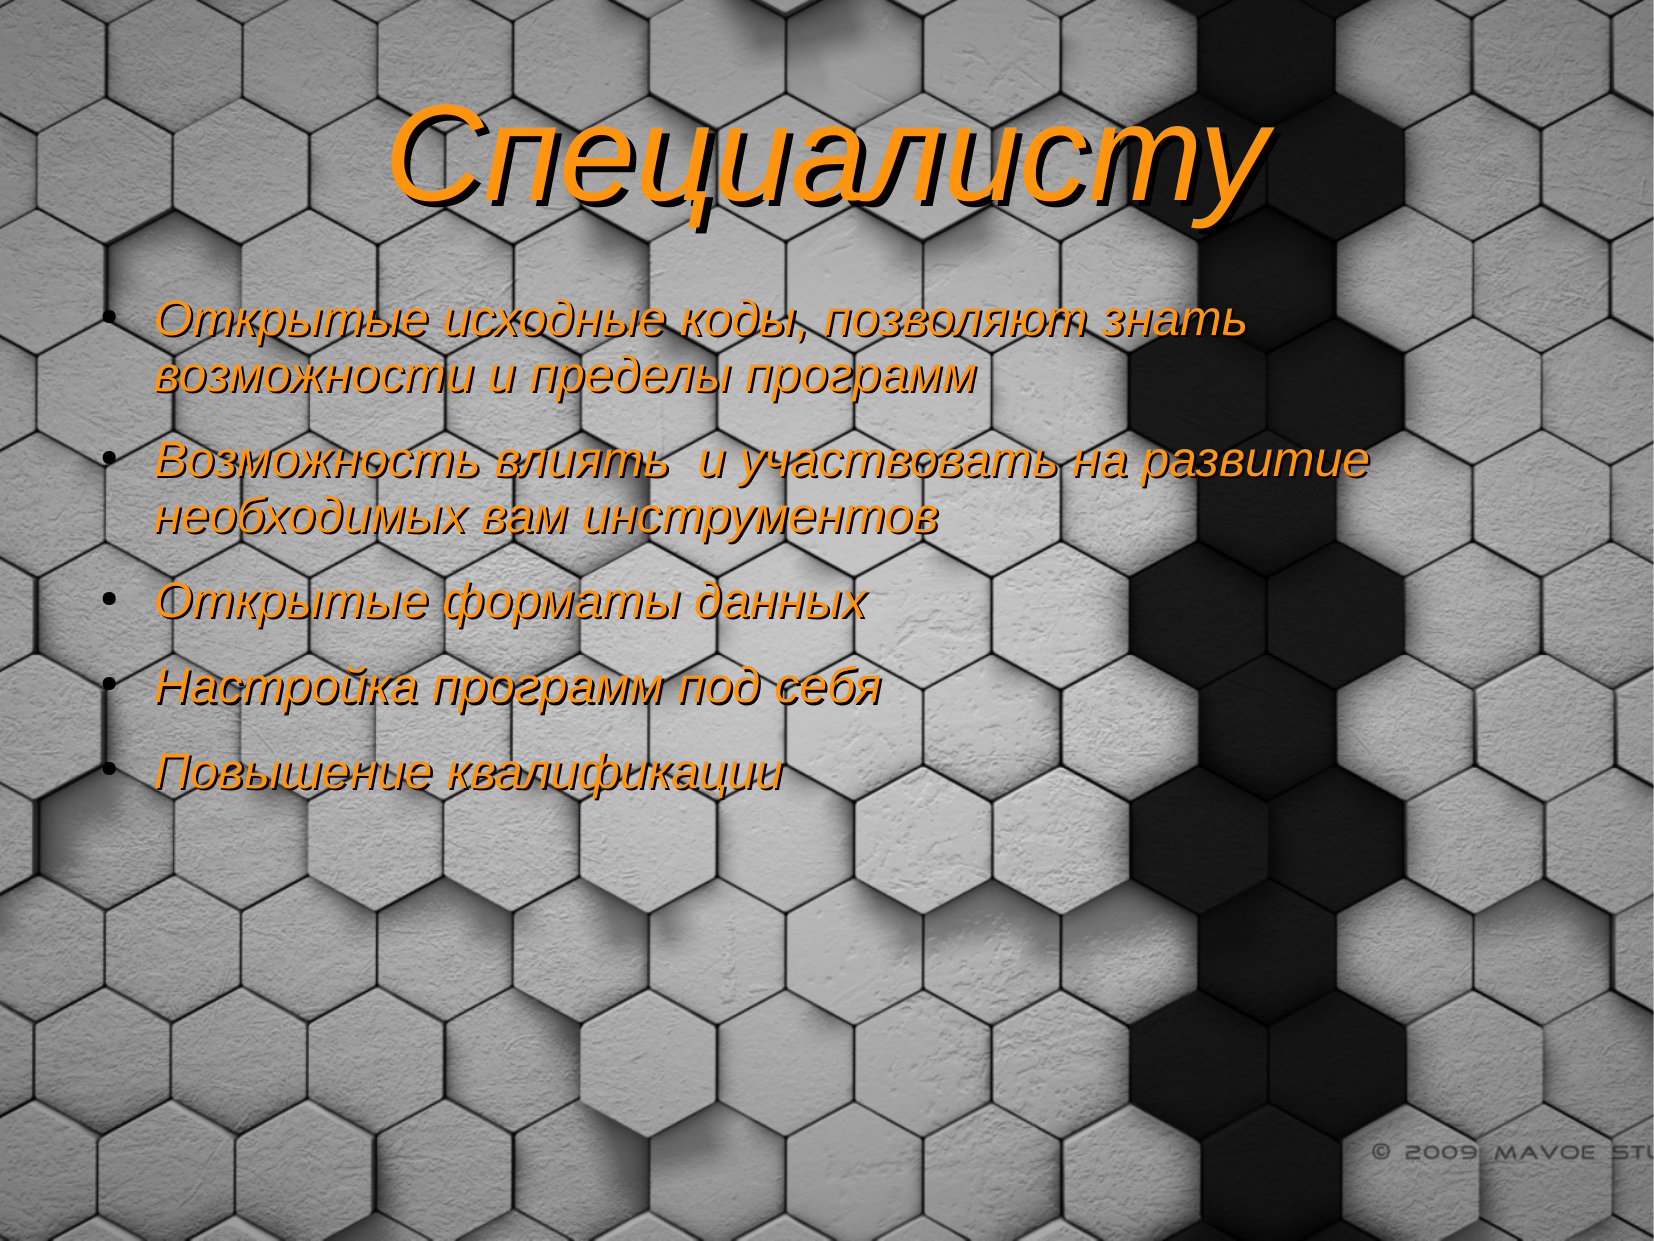

# Специалисту
Открытые исходные коды, позволяют знать возможности и пределы программ
Возможность влиять и участвовать на развитие необходимых вам инструментов
Открытые форматы данных
Настройка программ под себя
Повышение квалификации